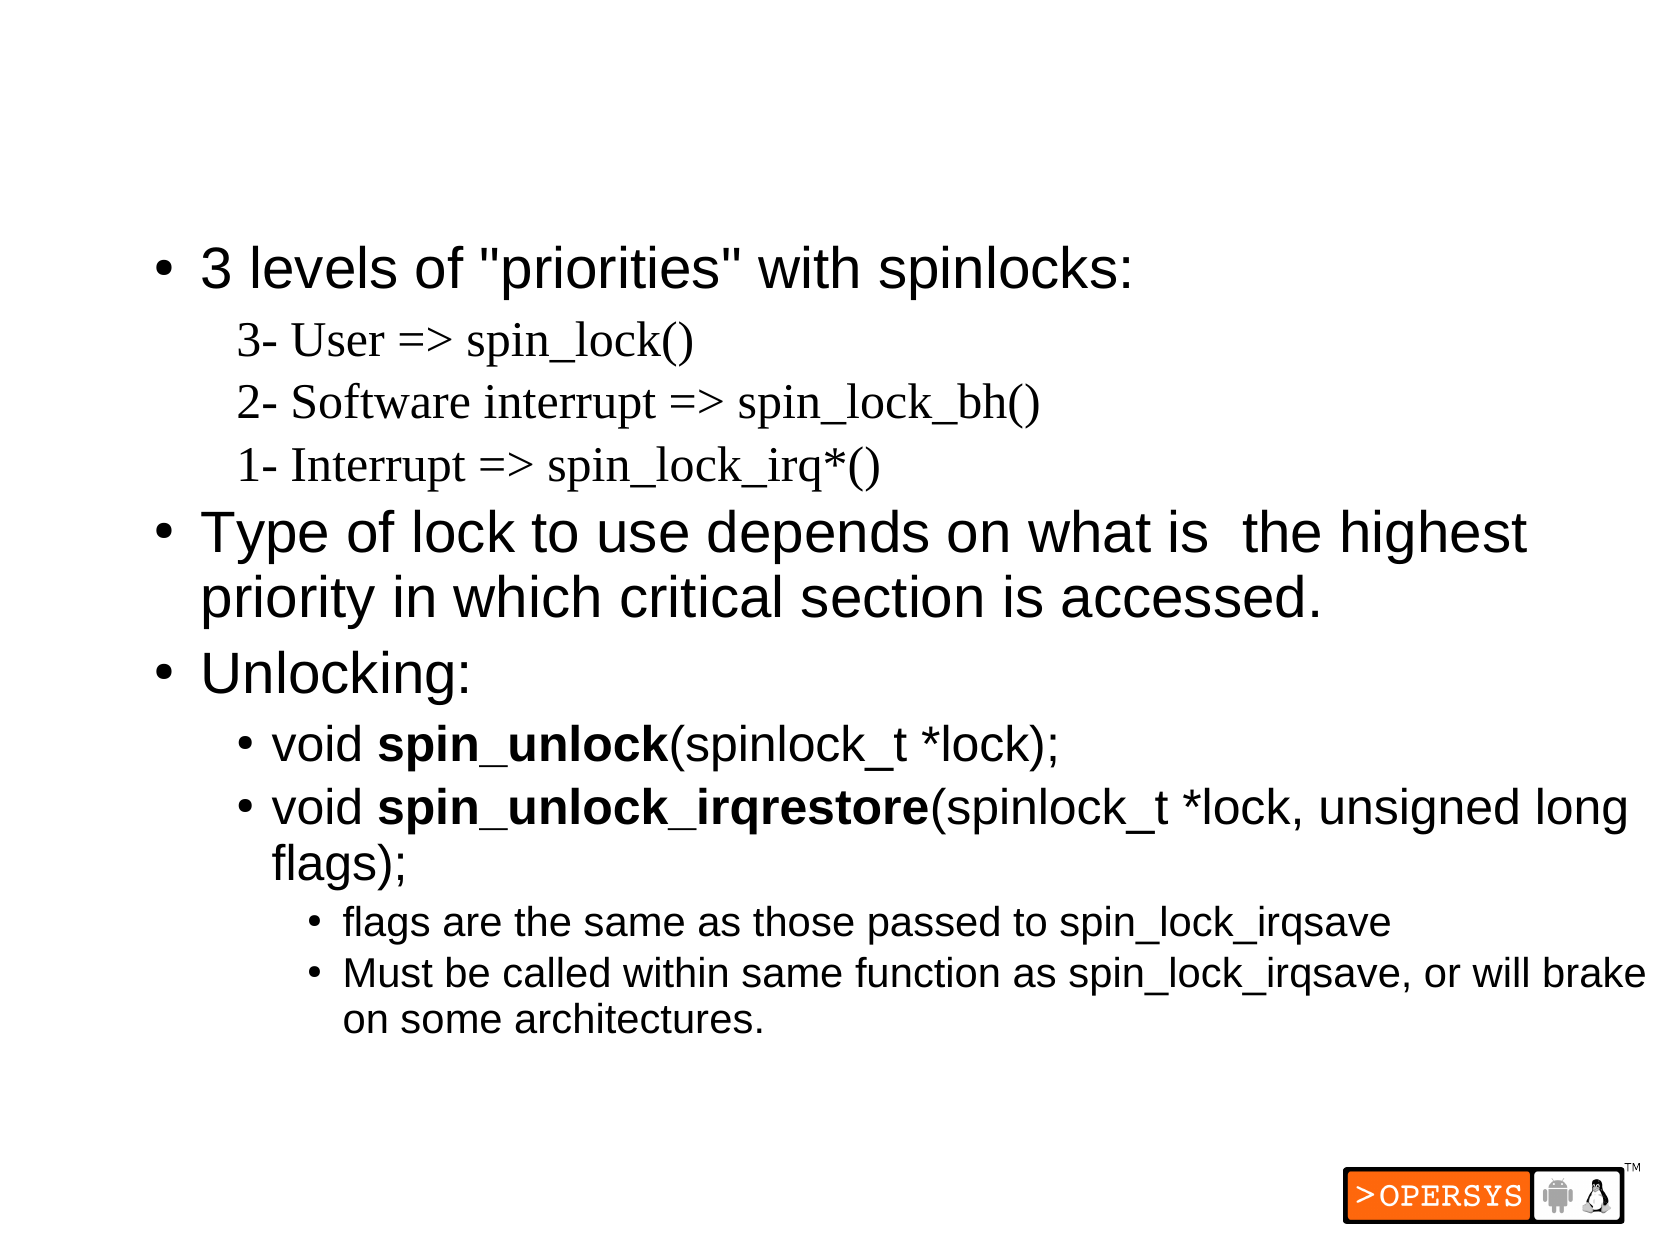

# 3 levels of "priorities" with spinlocks:
3- User => spin_lock()
2- Software interrupt => spin_lock_bh()
1- Interrupt => spin_lock_irq*()
Type of lock to use depends on what is the highest priority in which critical section is accessed.
Unlocking:
void spin_unlock(spinlock_t *lock);
void spin_unlock_irqrestore(spinlock_t *lock, unsigned long flags);
flags are the same as those passed to spin_lock_irqsave
Must be called within same function as spin_lock_irqsave, or will brake on some architectures.